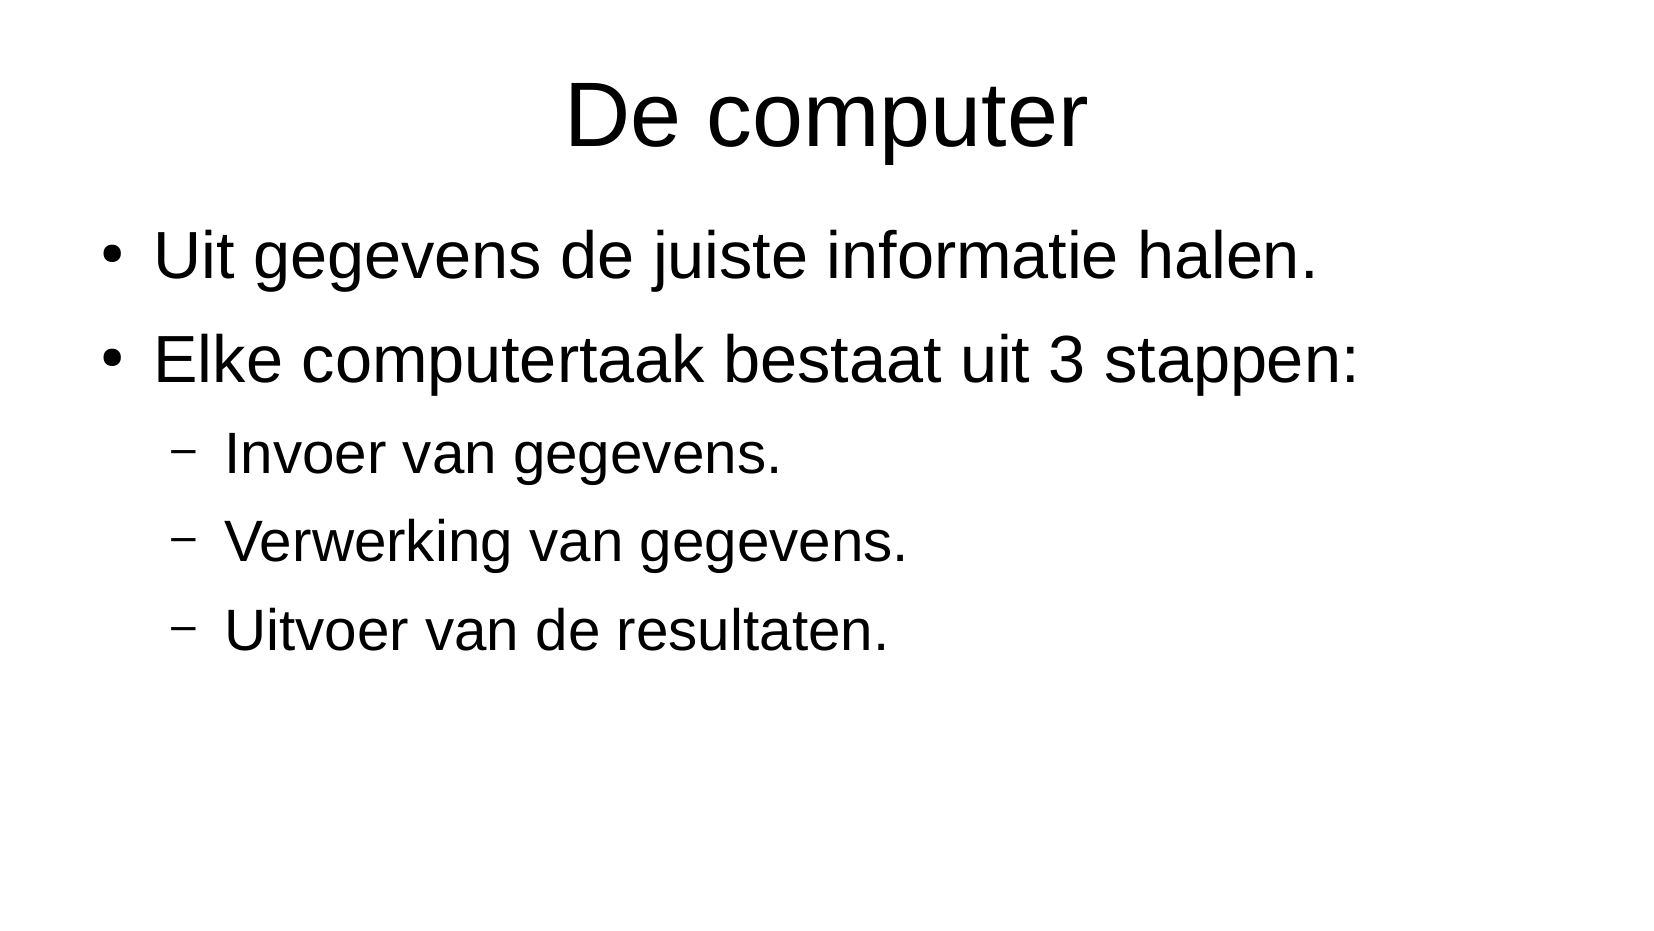

# De computer
Uit gegevens de juiste informatie halen.
Elke computertaak bestaat uit 3 stappen:
Invoer van gegevens.
Verwerking van gegevens.
Uitvoer van de resultaten.